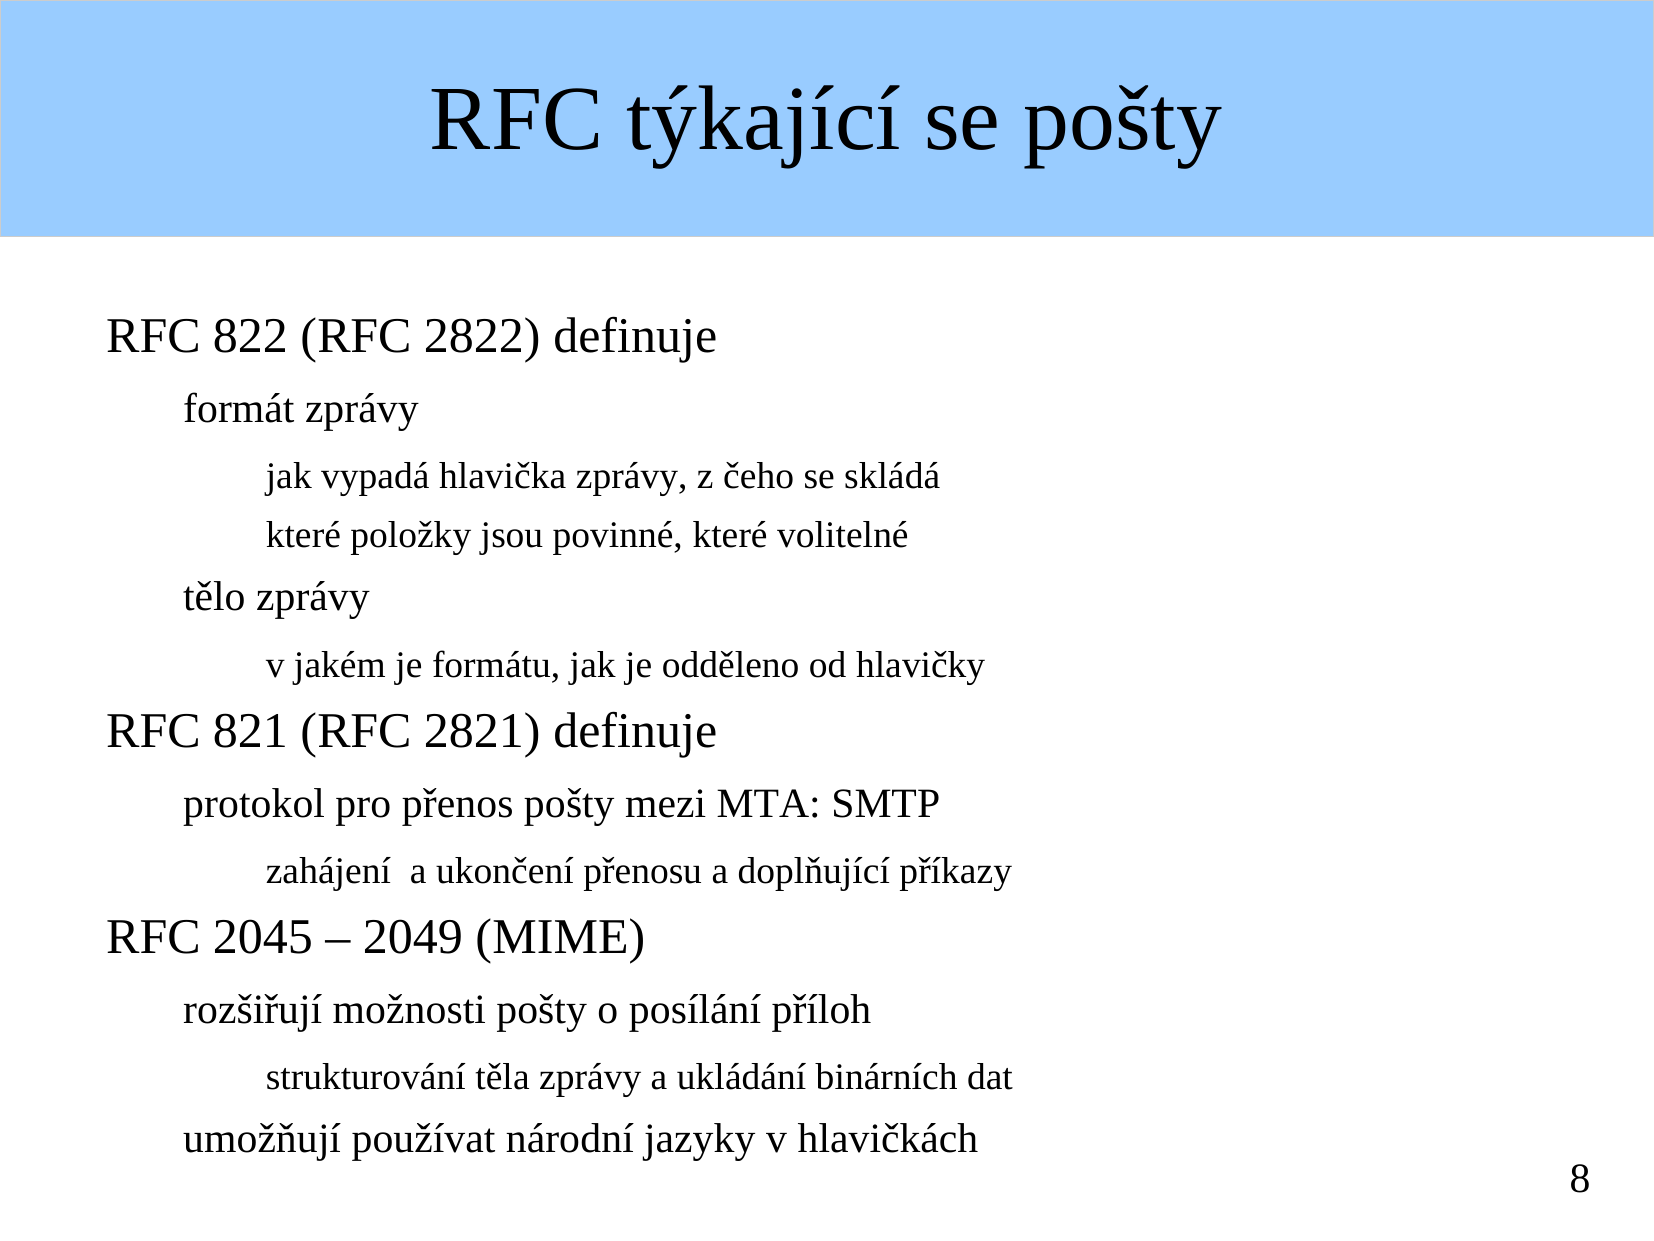

# RFC týkající se pošty
RFC 822 (RFC 2822) definuje
formát zprávy
jak vypadá hlavička zprávy, z čeho se skládá
které položky jsou povinné, které volitelné
tělo zprávy
v jakém je formátu, jak je odděleno od hlavičky
RFC 821 (RFC 2821) definuje
protokol pro přenos pošty mezi MTA: SMTP
zahájení a ukončení přenosu a doplňující příkazy
RFC 2045 – 2049 (MIME)
rozšiřují možnosti pošty o posílání příloh
strukturování těla zprávy a ukládání binárních dat
umožňují používat národní jazyky v hlavičkách